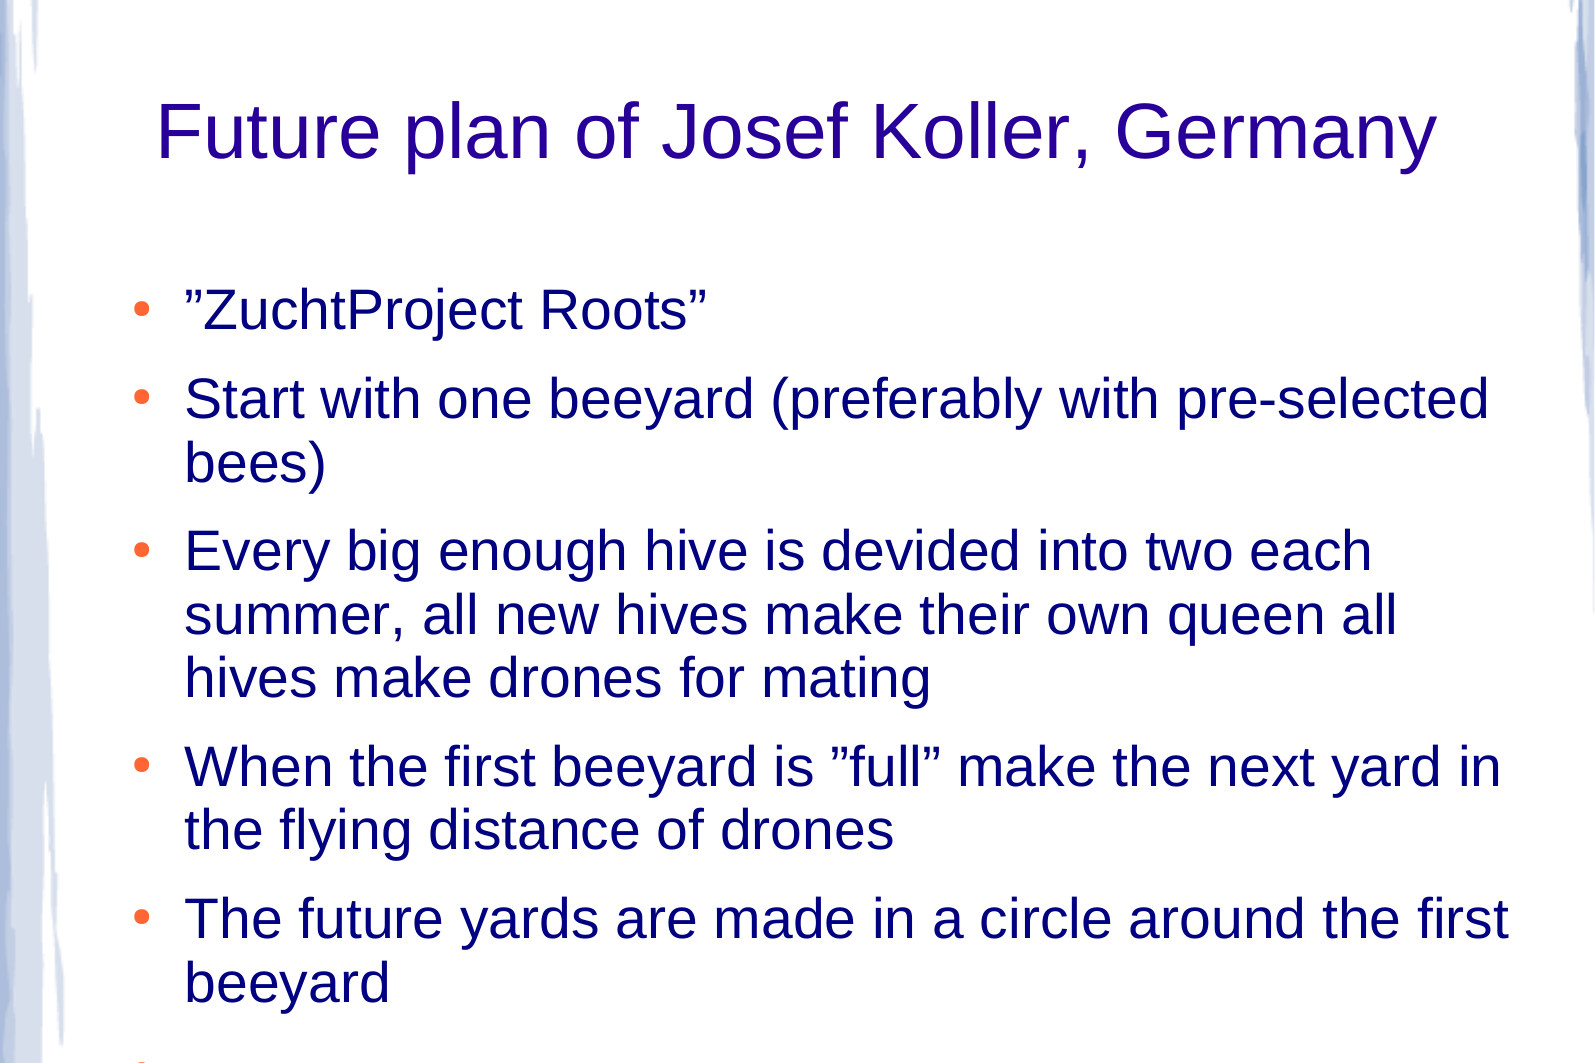

# Future plan of Josef Koller, Germany
”ZuchtProject Roots”
Start with one beeyard (preferably with pre-selected bees)
Every big enough hive is devided into two each summer, all new hives make their own queen all hives make drones for mating
When the first beeyard is ”full” make the next yard in the flying distance of drones
The future yards are made in a circle around the first beeyard